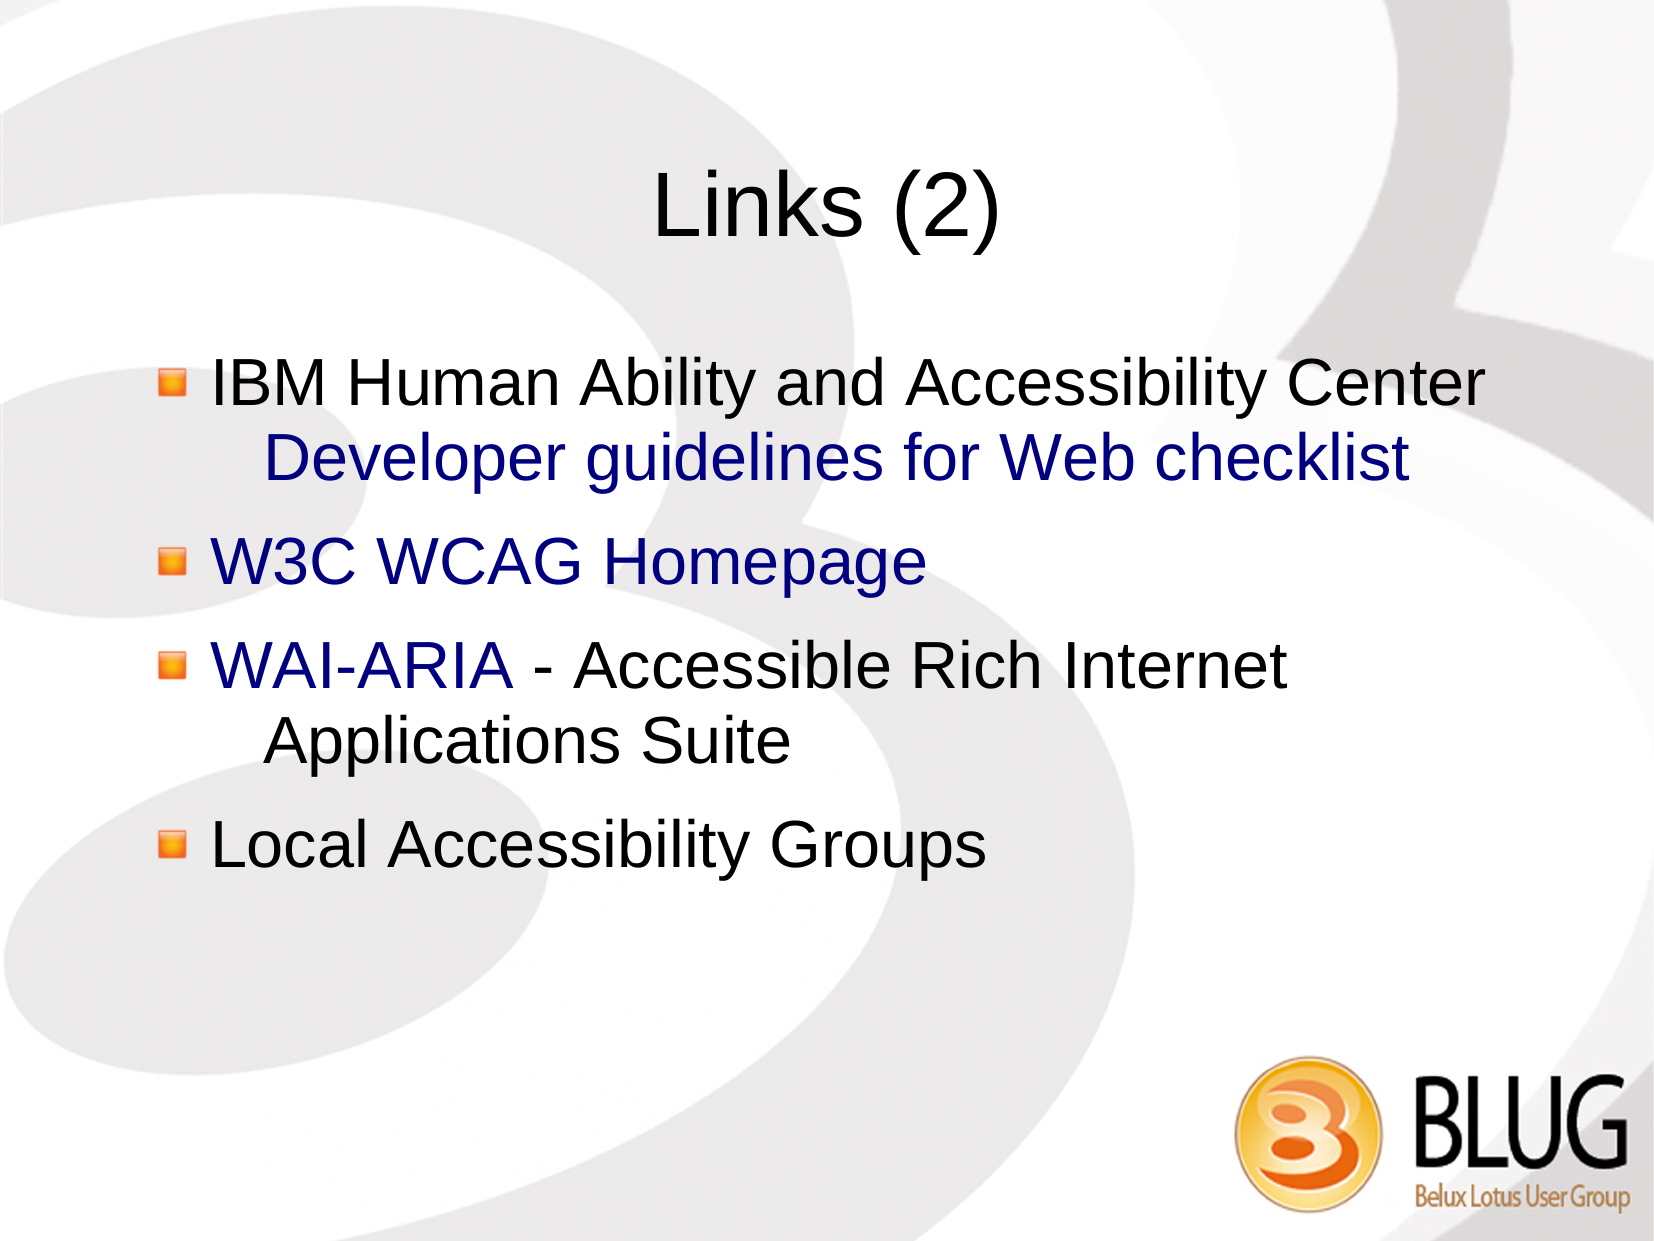

# Links (2)
IBM Human Ability and Accessibility Center Developer guidelines for Web checklist
W3C WCAG Homepage
WAI-ARIA - Accessible Rich Internet Applications Suite
Local Accessibility Groups